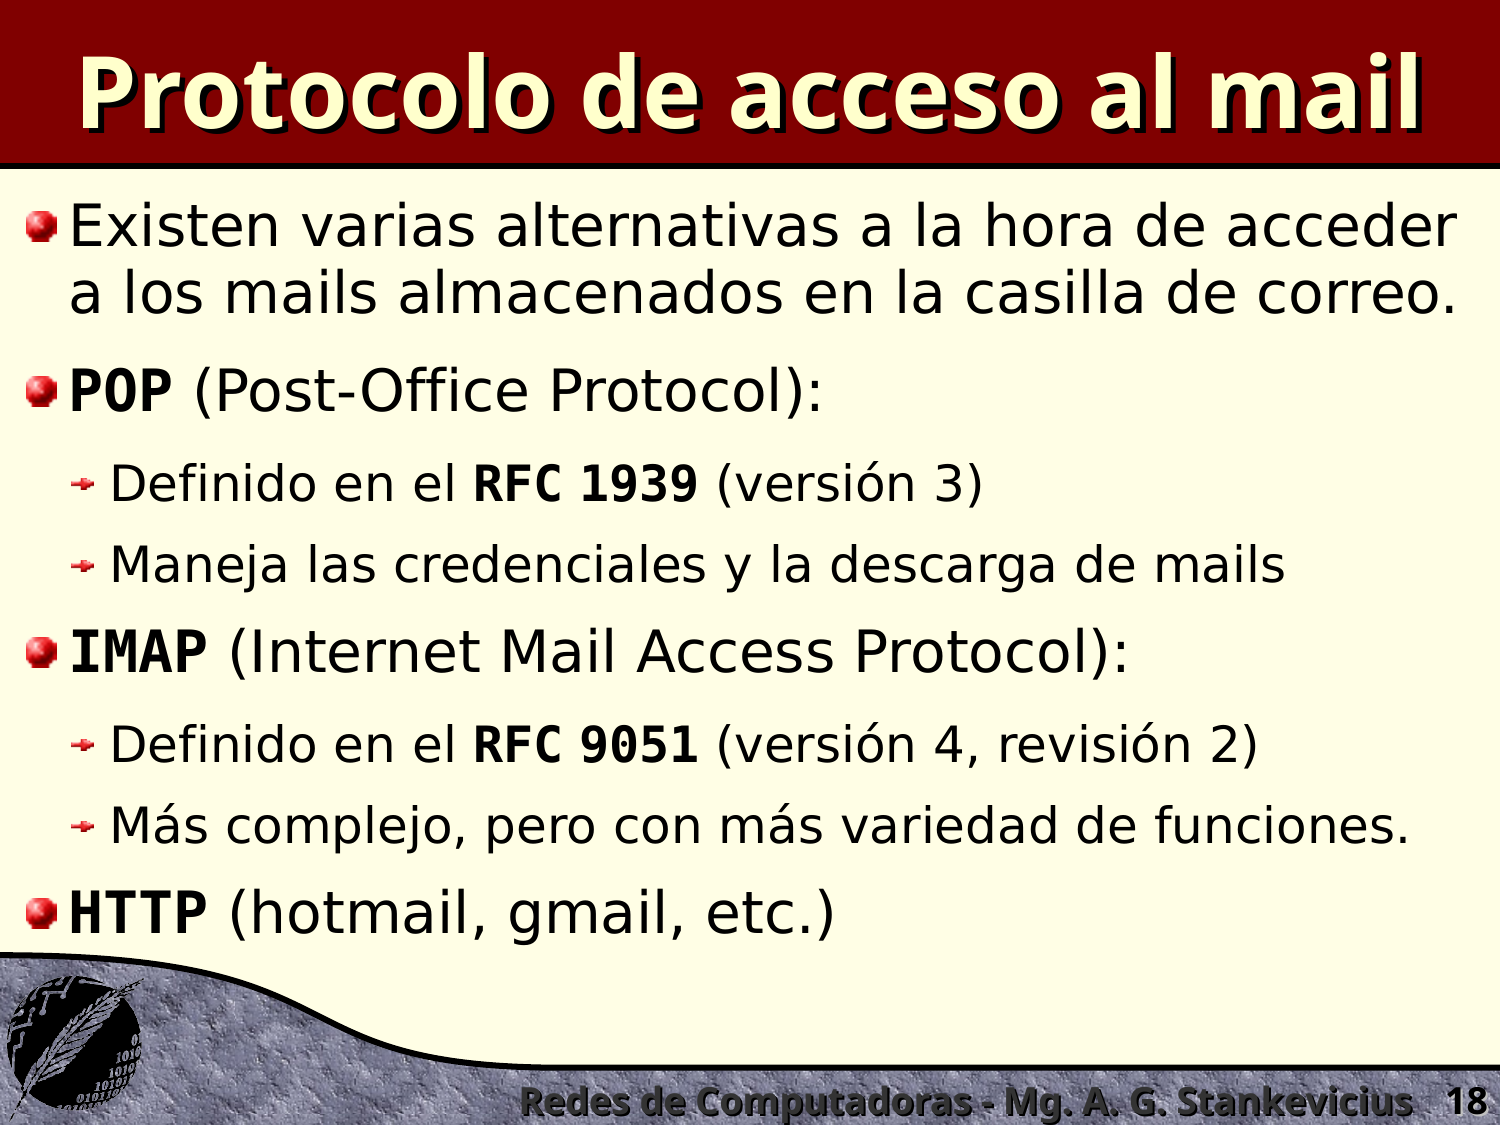

# Protocolo de acceso al mail
Existen varias alternativas a la hora de acceder a los mails almacenados en la casilla de correo.
POP (Post-Office Protocol):
Definido en el RFC 1939 (versión 3)
Maneja las credenciales y la descarga de mails
IMAP (Internet Mail Access Protocol):
Definido en el RFC 9051 (versión 4, revisión 2)
Más complejo, pero con más variedad de funciones.
HTTP (hotmail, gmail, etc.)
18